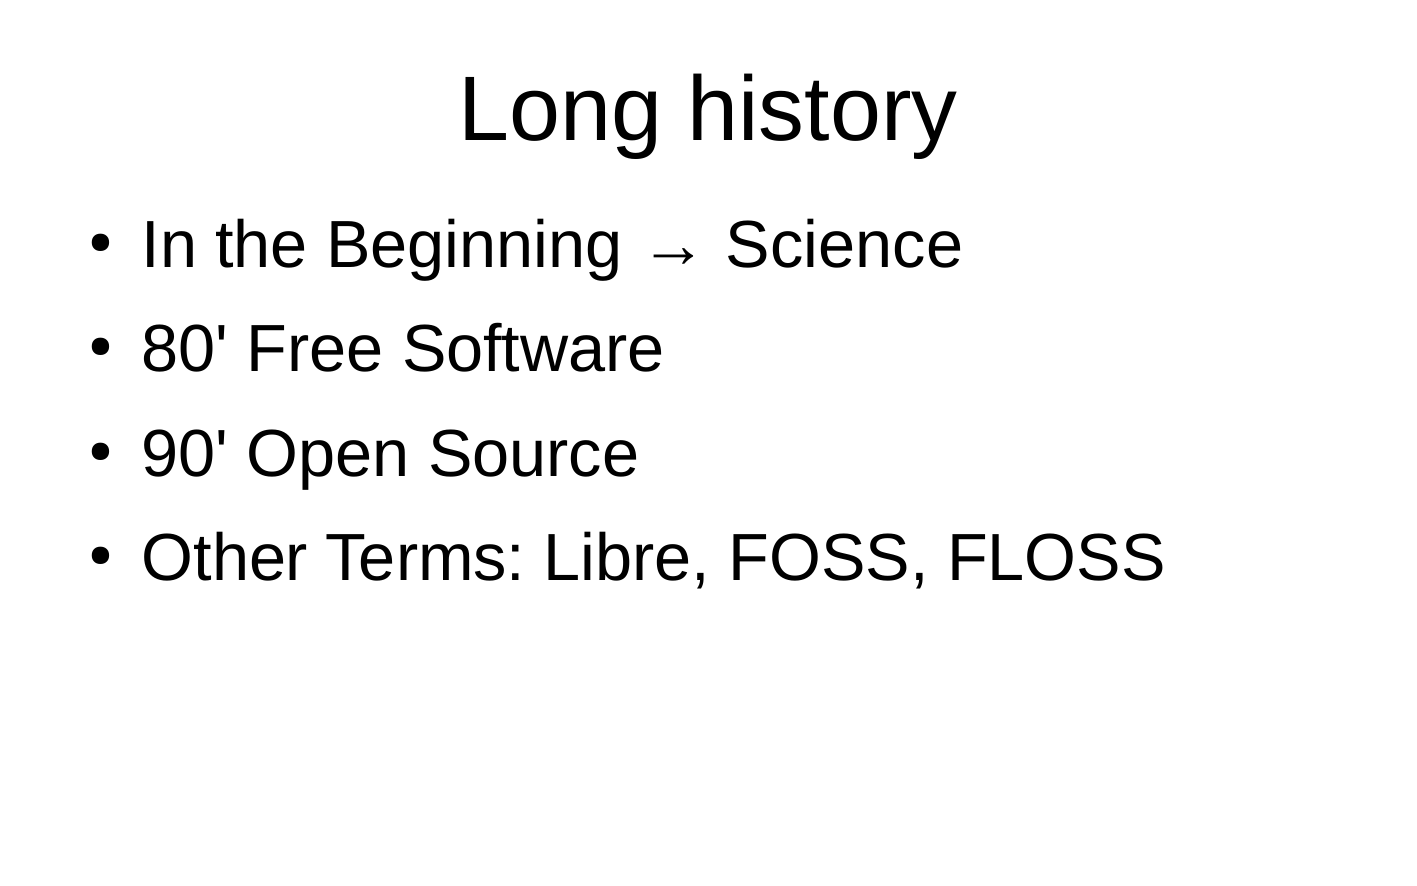

# Long history
In the Beginning → Science
80' Free Software
90' Open Source
Other Terms: Libre, FOSS, FLOSS